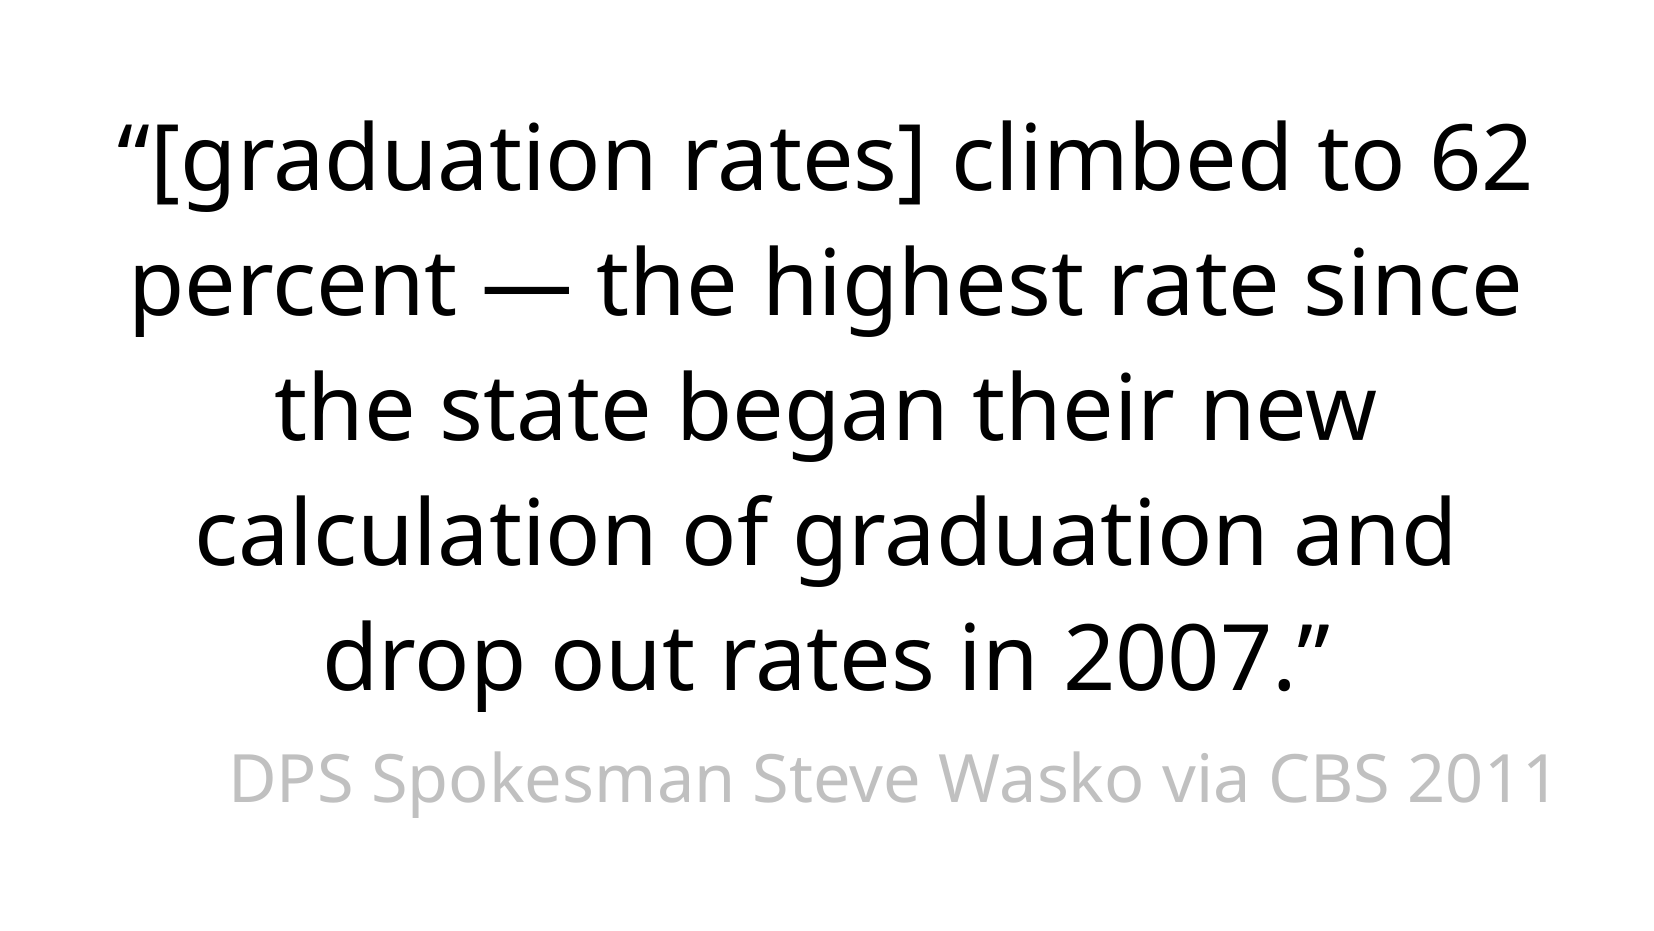

# “[graduation rates] climbed to 62 percent — the highest rate since the state began their new calculation of graduation and drop out rates in 2007.”
DPS Spokesman Steve Wasko via CBS 2011